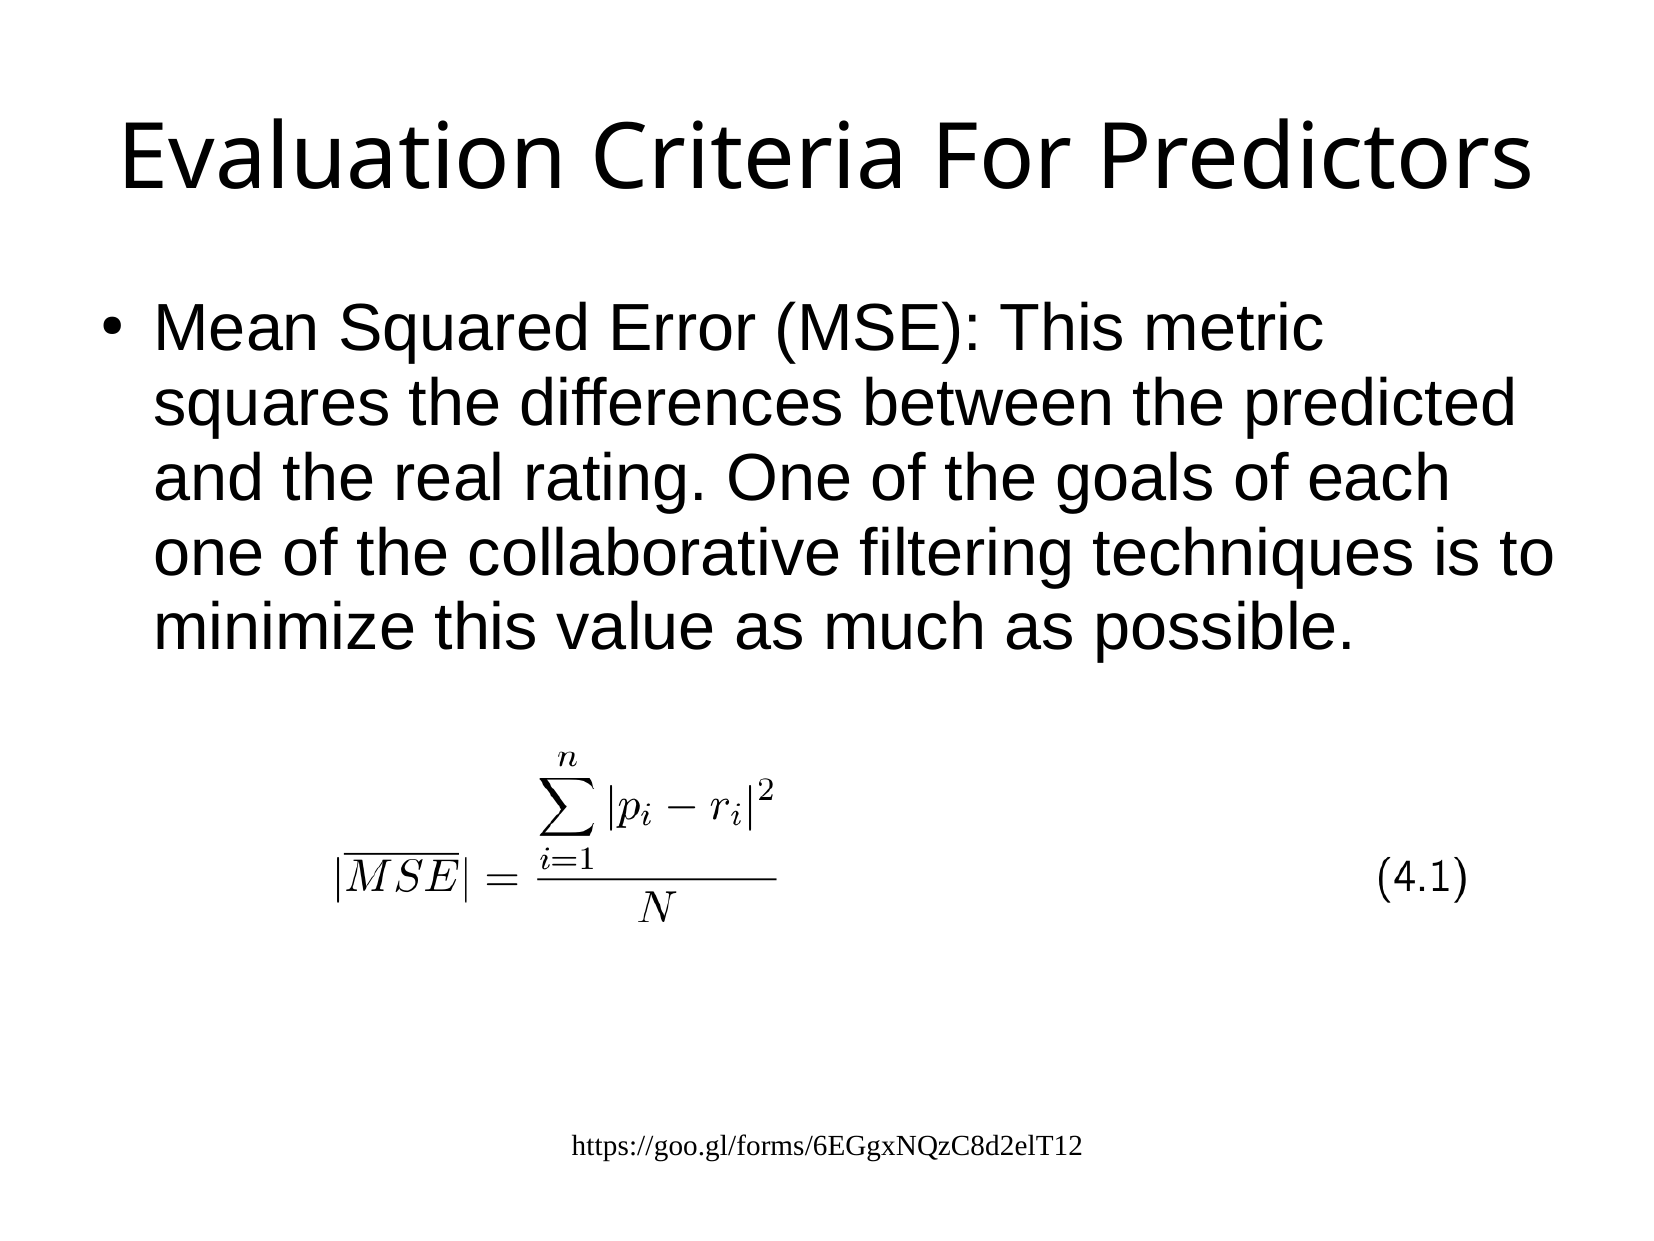

# Evaluation Criteria For Predictors
Mean Squared Error (MSE): This metric squares the differences between the predicted and the real rating. One of the goals of each one of the collaborative filtering techniques is to minimize this value as much as possible.
https://goo.gl/forms/6EGgxNQzC8d2elT12